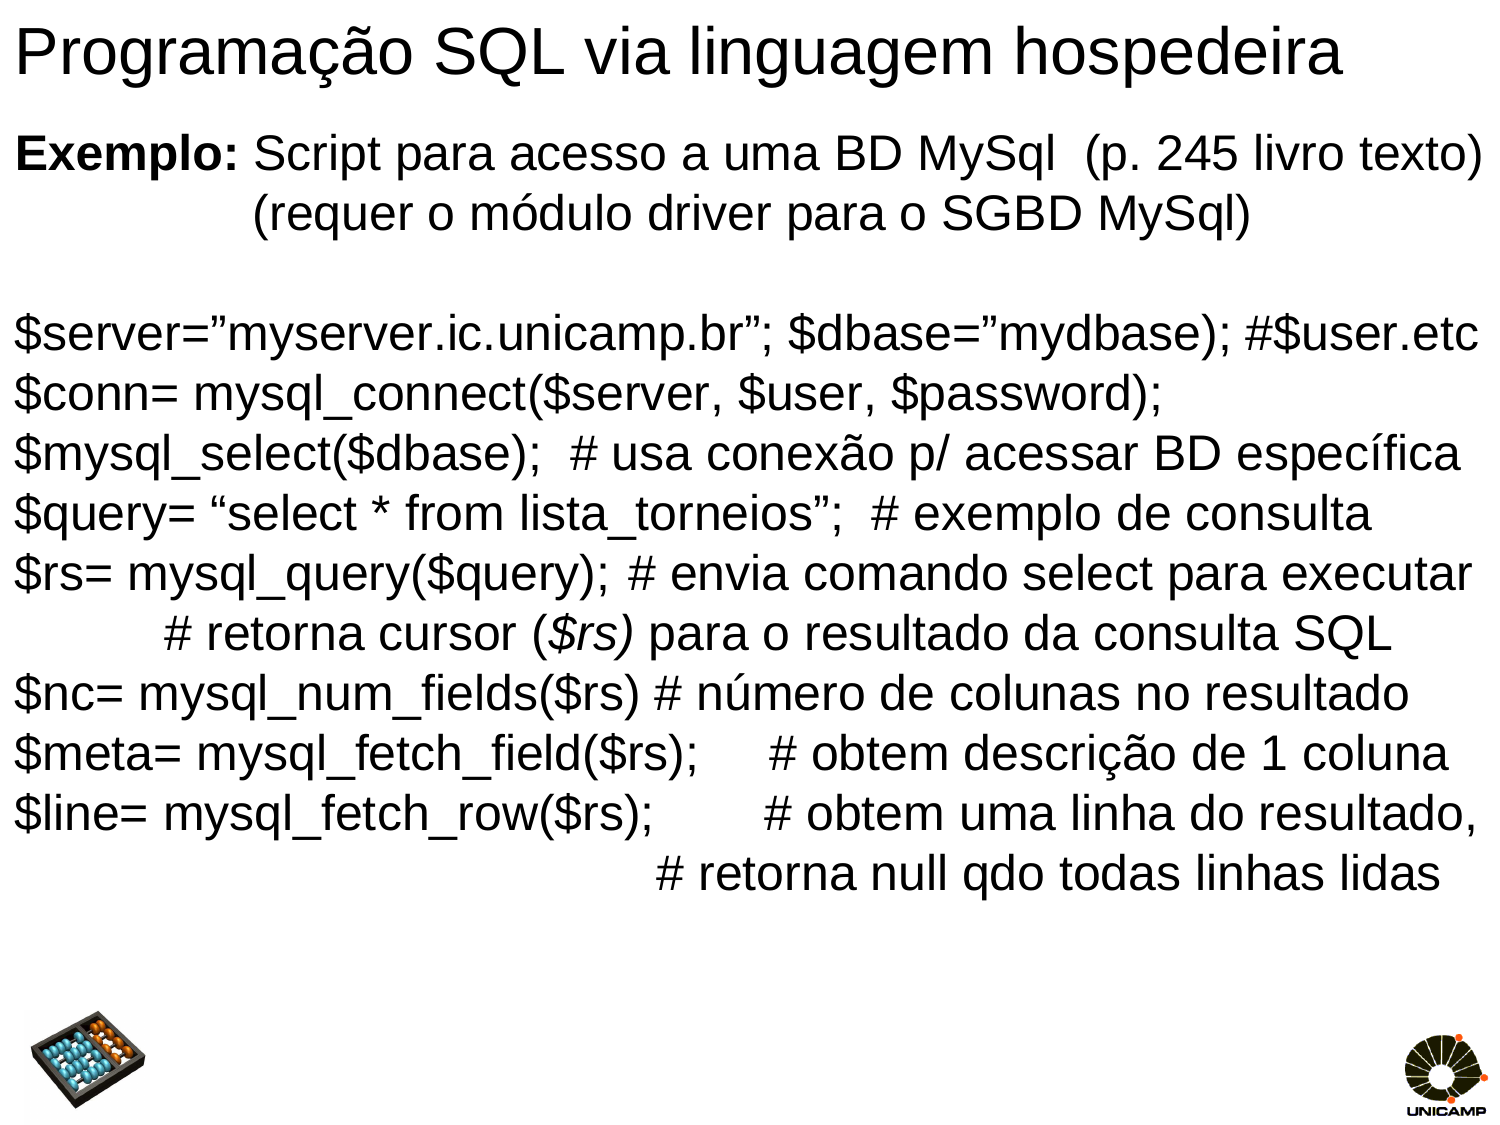

Programação SQL via linguagem hospedeira
Exemplo: Script para acesso a uma BD MySql (p. 245 livro texto)
 (requer o módulo driver para o SGBD MySql)
$server=”myserver.ic.unicamp.br”; $dbase=”mydbase); #$user.etc
$conn= mysql_connect($server, $user, $password);
$mysql_select($dbase); # usa conexão p/ acessar BD específica
$query= “select * from lista_torneios”; # exemplo de consulta
$rs= mysql_query($query);	 # envia comando select para executar
	# retorna cursor ($rs) para o resultado da consulta SQL
$nc= mysql_num_fields($rs) # número de colunas no resultado
$meta= mysql_fetch_field($rs); # obtem descrição de 1 coluna
$line= mysql_fetch_row($rs);	# obtem uma linha do resultado,
				 # retorna null qdo todas linhas lidas